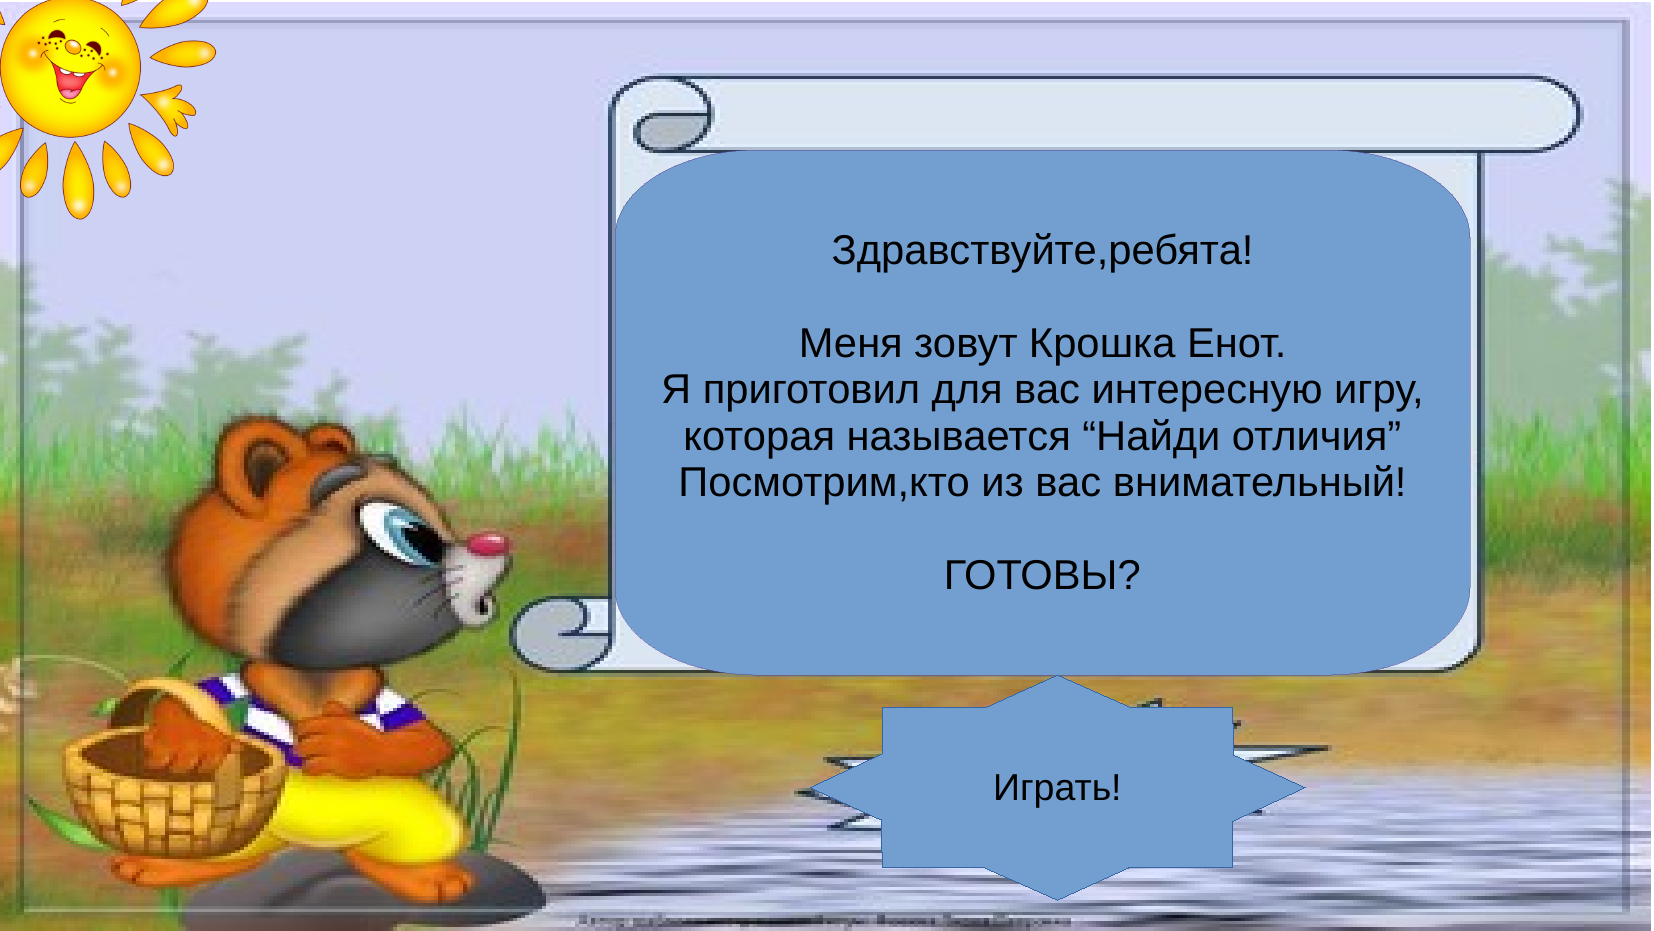

Здравствуйте,ребята!
Меня зовут Крошка Енот.
Я приготовил для вас интересную игру,
которая называется “Найди отличия”
Посмотрим,кто из вас внимательный!
ГОТОВЫ?
Играть!